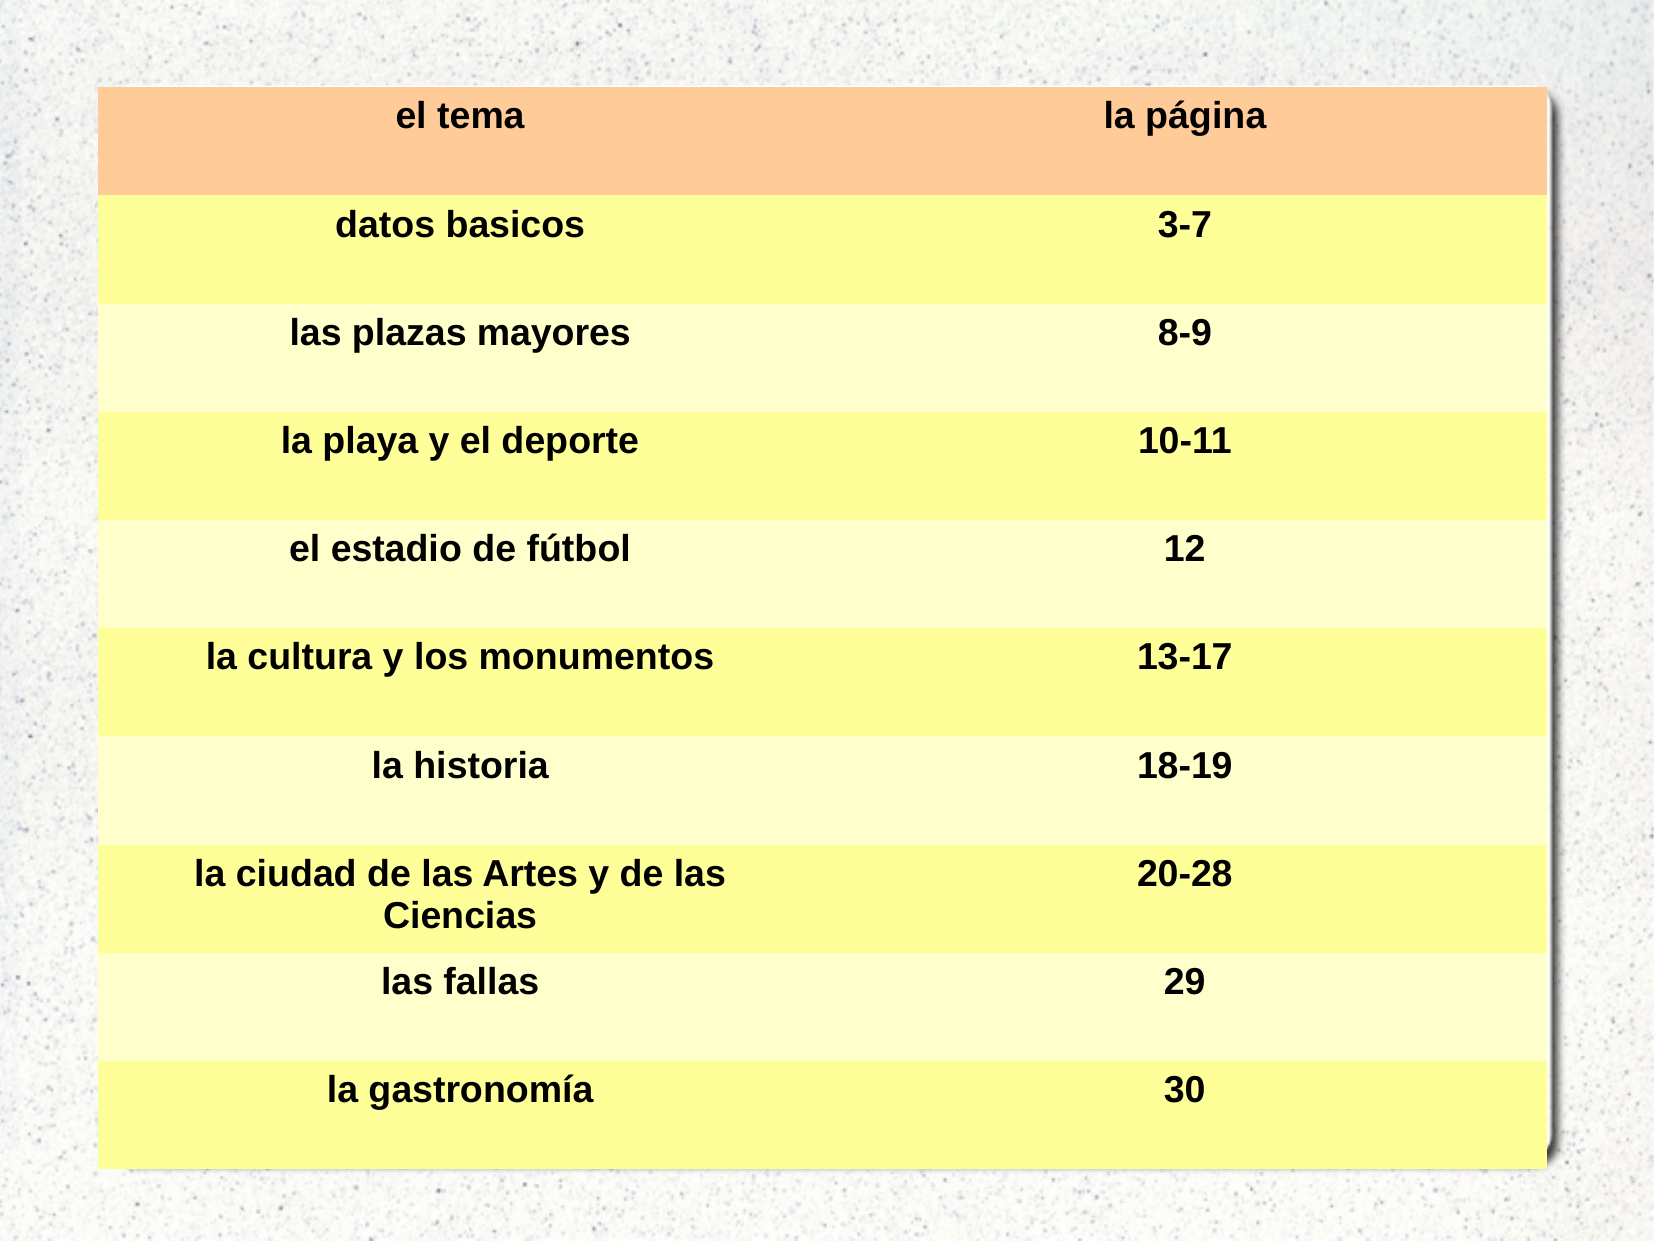

| el tema | la página |
| --- | --- |
| datos basicos | 3-7 |
| las plazas mayores | 8-9 |
| la playa y el deporte | 10-11 |
| el estadio de fútbol | 12 |
| la cultura y los monumentos | 13-17 |
| la historia | 18-19 |
| la ciudad de las Artes y de las Ciencias | 20-28 |
| las fallas | 29 |
| la gastronomía | 30 |